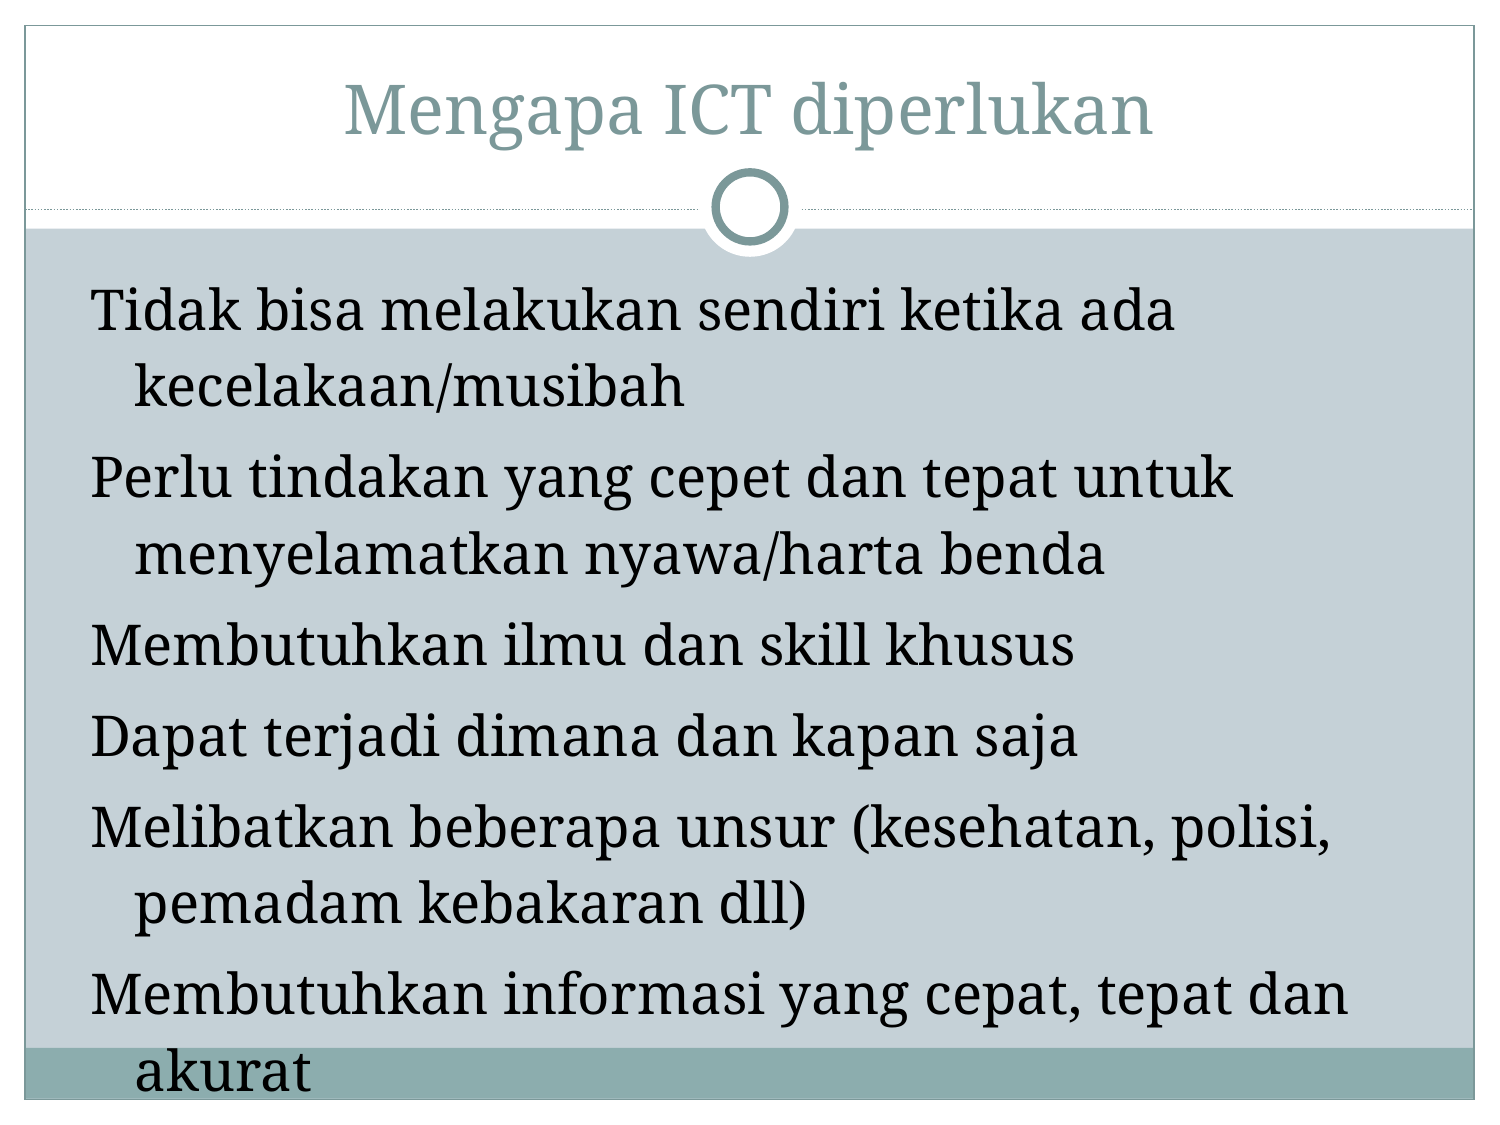

# Mengapa ICT diperlukan
Tidak bisa melakukan sendiri ketika ada kecelakaan/musibah
Perlu tindakan yang cepet dan tepat untuk menyelamatkan nyawa/harta benda
Membutuhkan ilmu dan skill khusus
Dapat terjadi dimana dan kapan saja
Melibatkan beberapa unsur (kesehatan, polisi, pemadam kebakaran dll)
Membutuhkan informasi yang cepat, tepat dan akurat